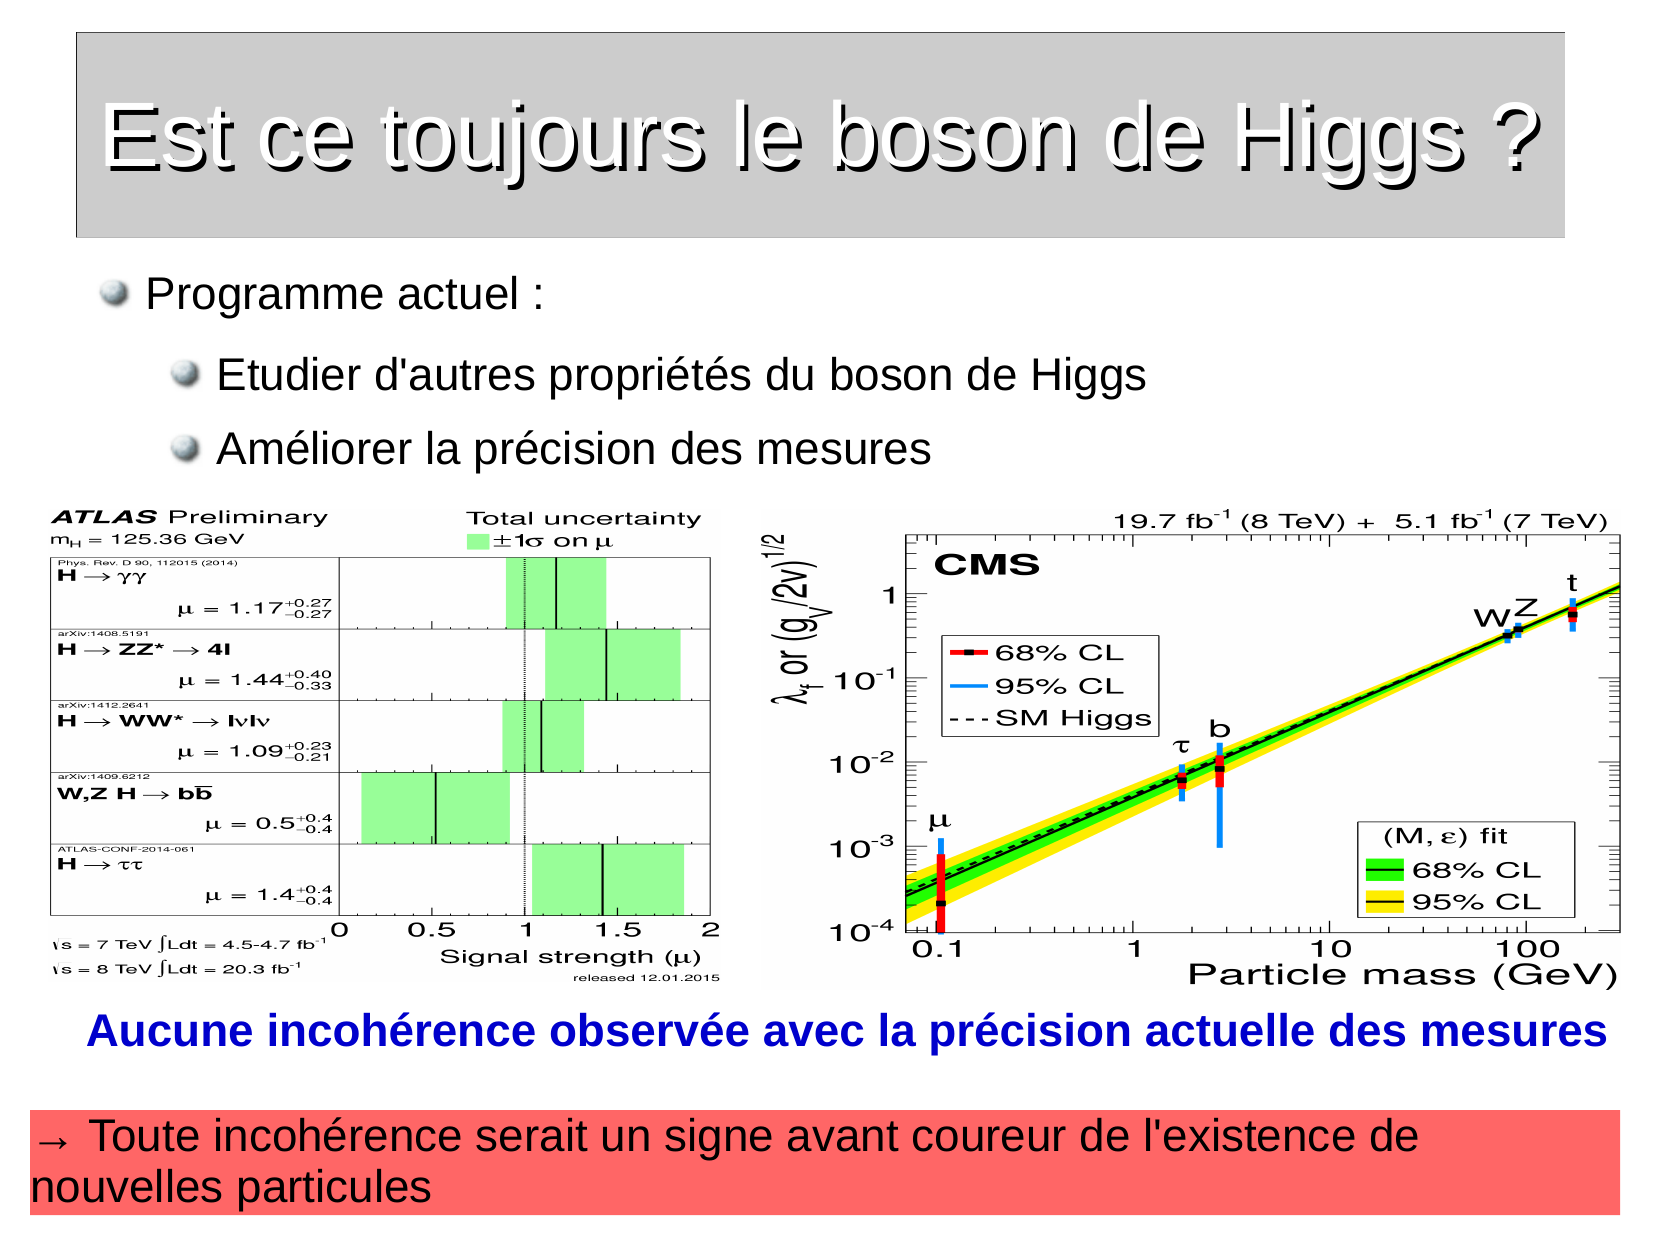

# Est ce toujours le boson de Higgs ?
Programme actuel :
Etudier d'autres propriétés du boson de Higgs
Améliorer la précision des mesures
Aucune incohérence observée avec la précision actuelle des mesures
→ Toute incohérence serait un signe avant coureur de l'existence de nouvelles particules